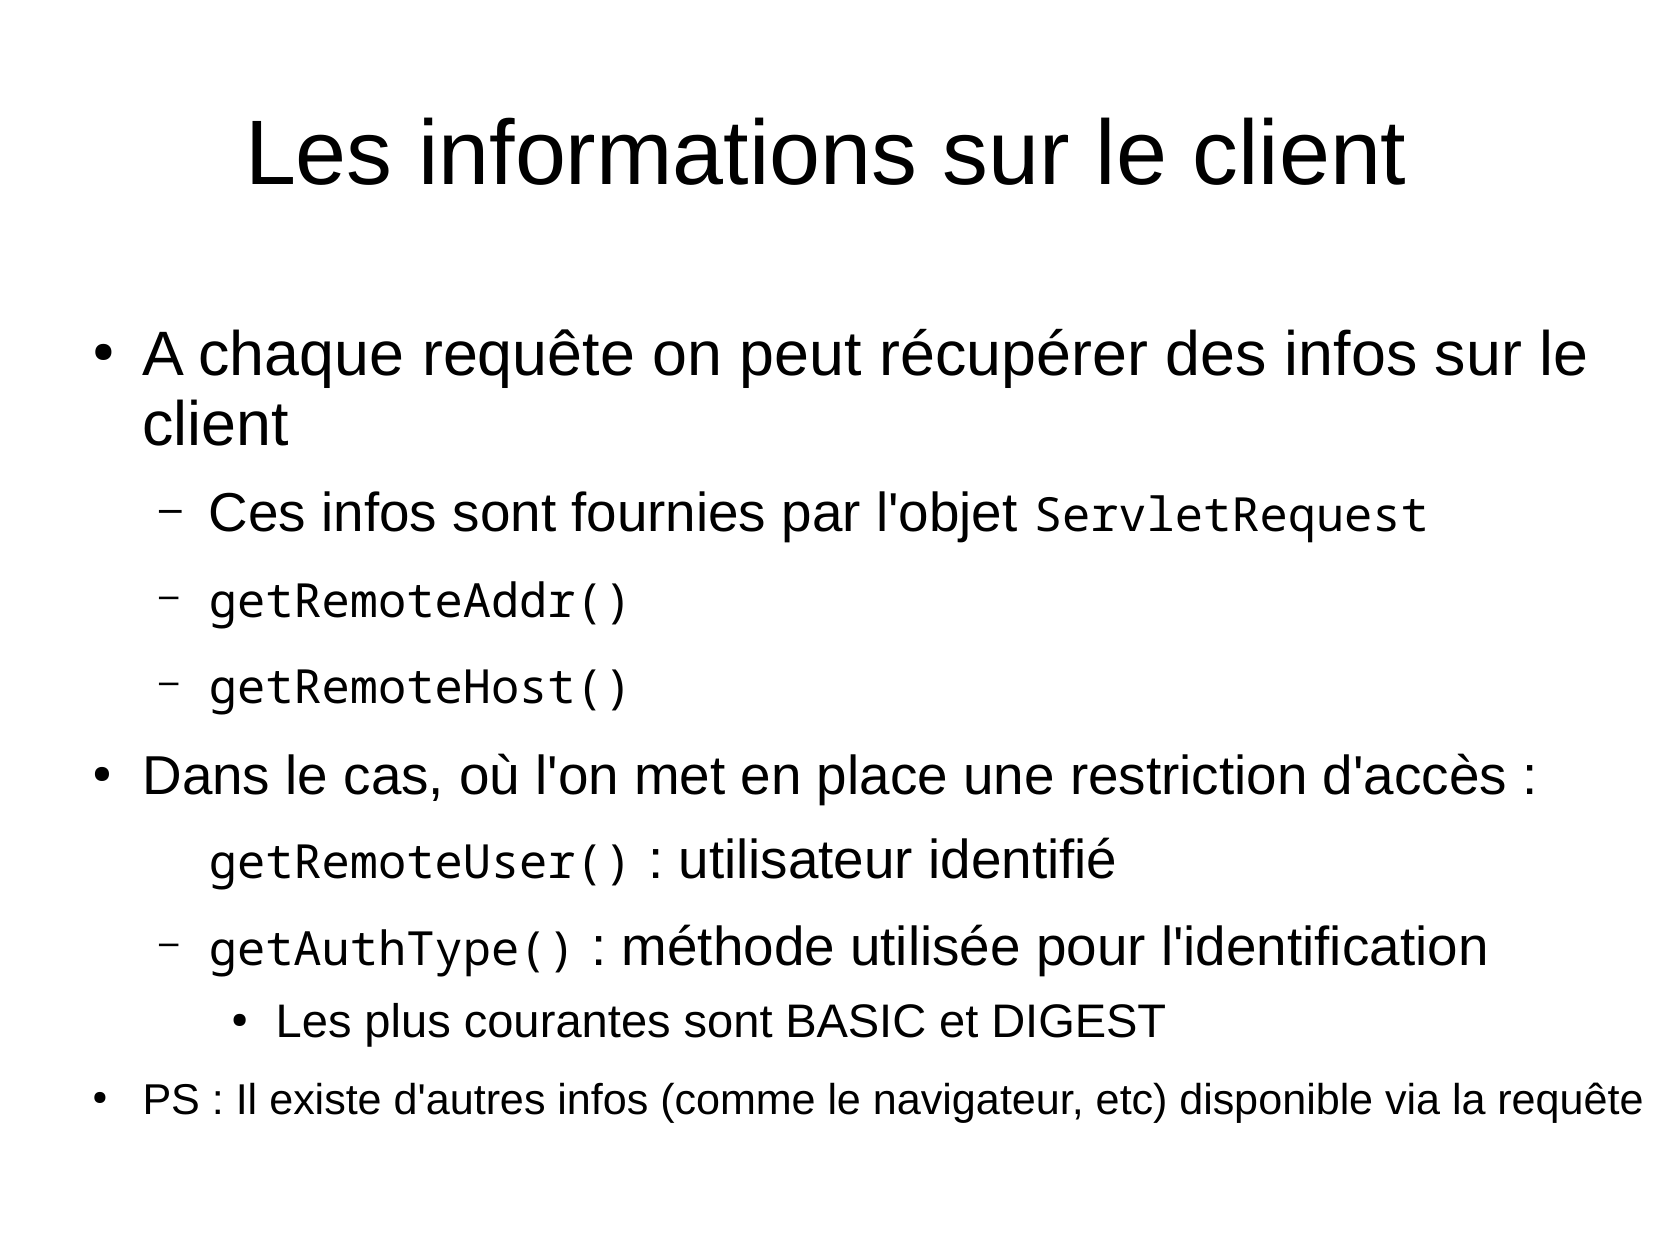

# Les informations sur le client
A chaque requête on peut récupérer des infos sur le client
Ces infos sont fournies par l'objet ServletRequest
getRemoteAddr()
getRemoteHost()
Dans le cas, où l'on met en place une restriction d'accès :
getRemoteUser() : utilisateur identifié
getAuthType() : méthode utilisée pour l'identification
Les plus courantes sont BASIC et DIGEST
PS : Il existe d'autres infos (comme le navigateur, etc) disponible via la requête